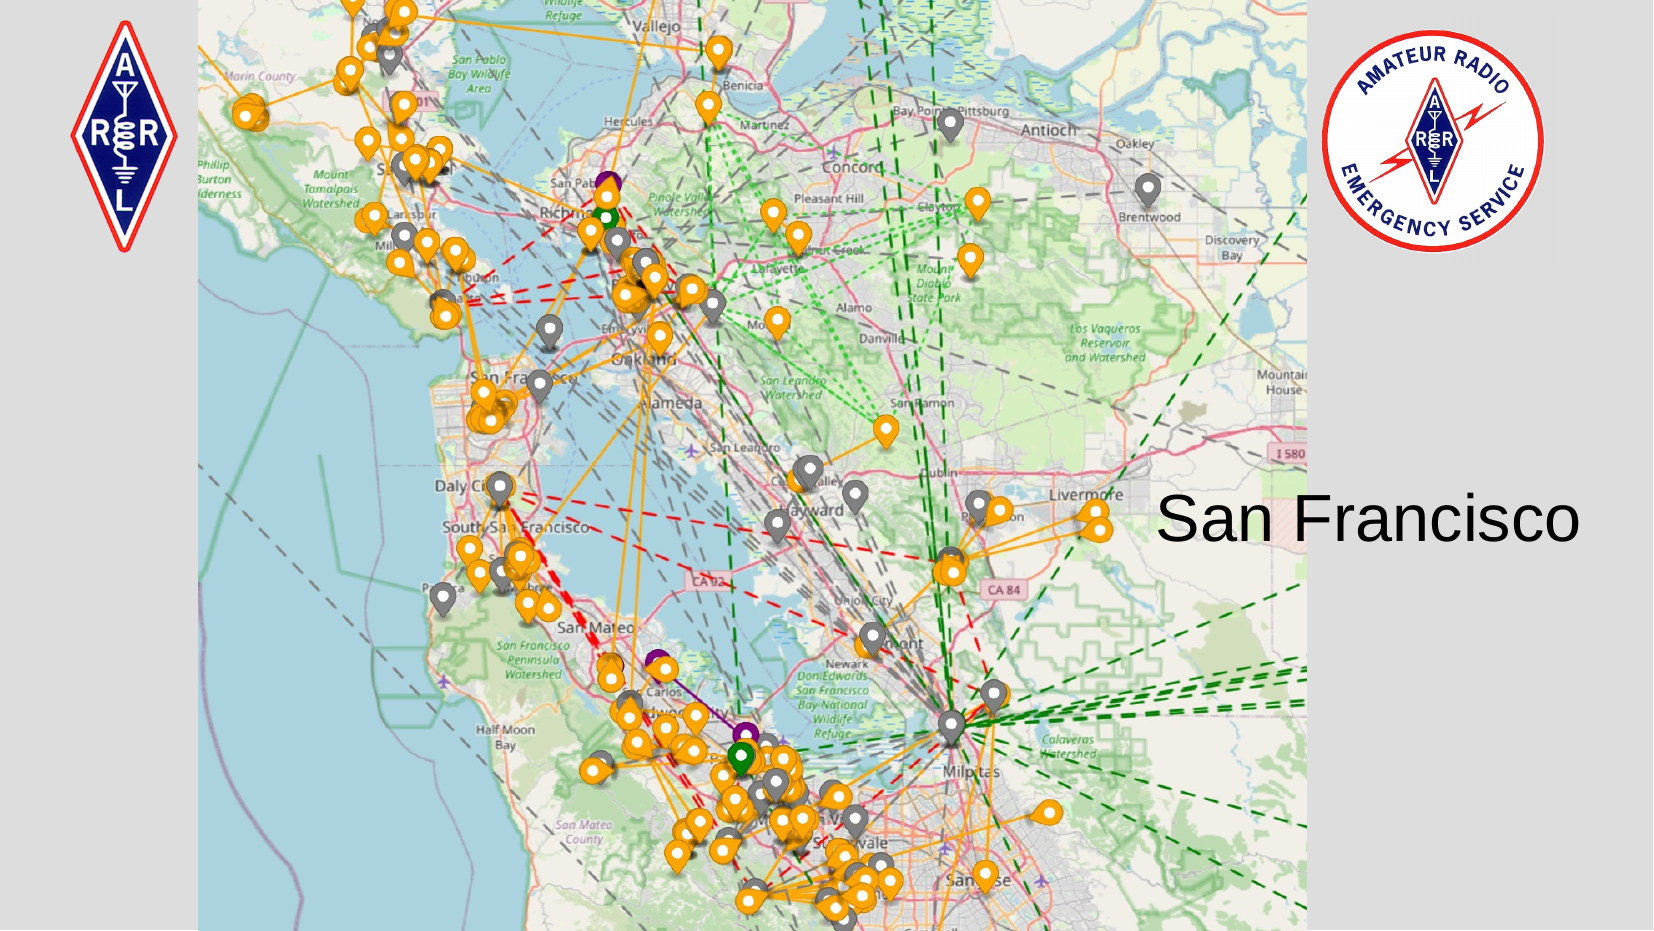

# Dona Ana County ARES
San Francisco